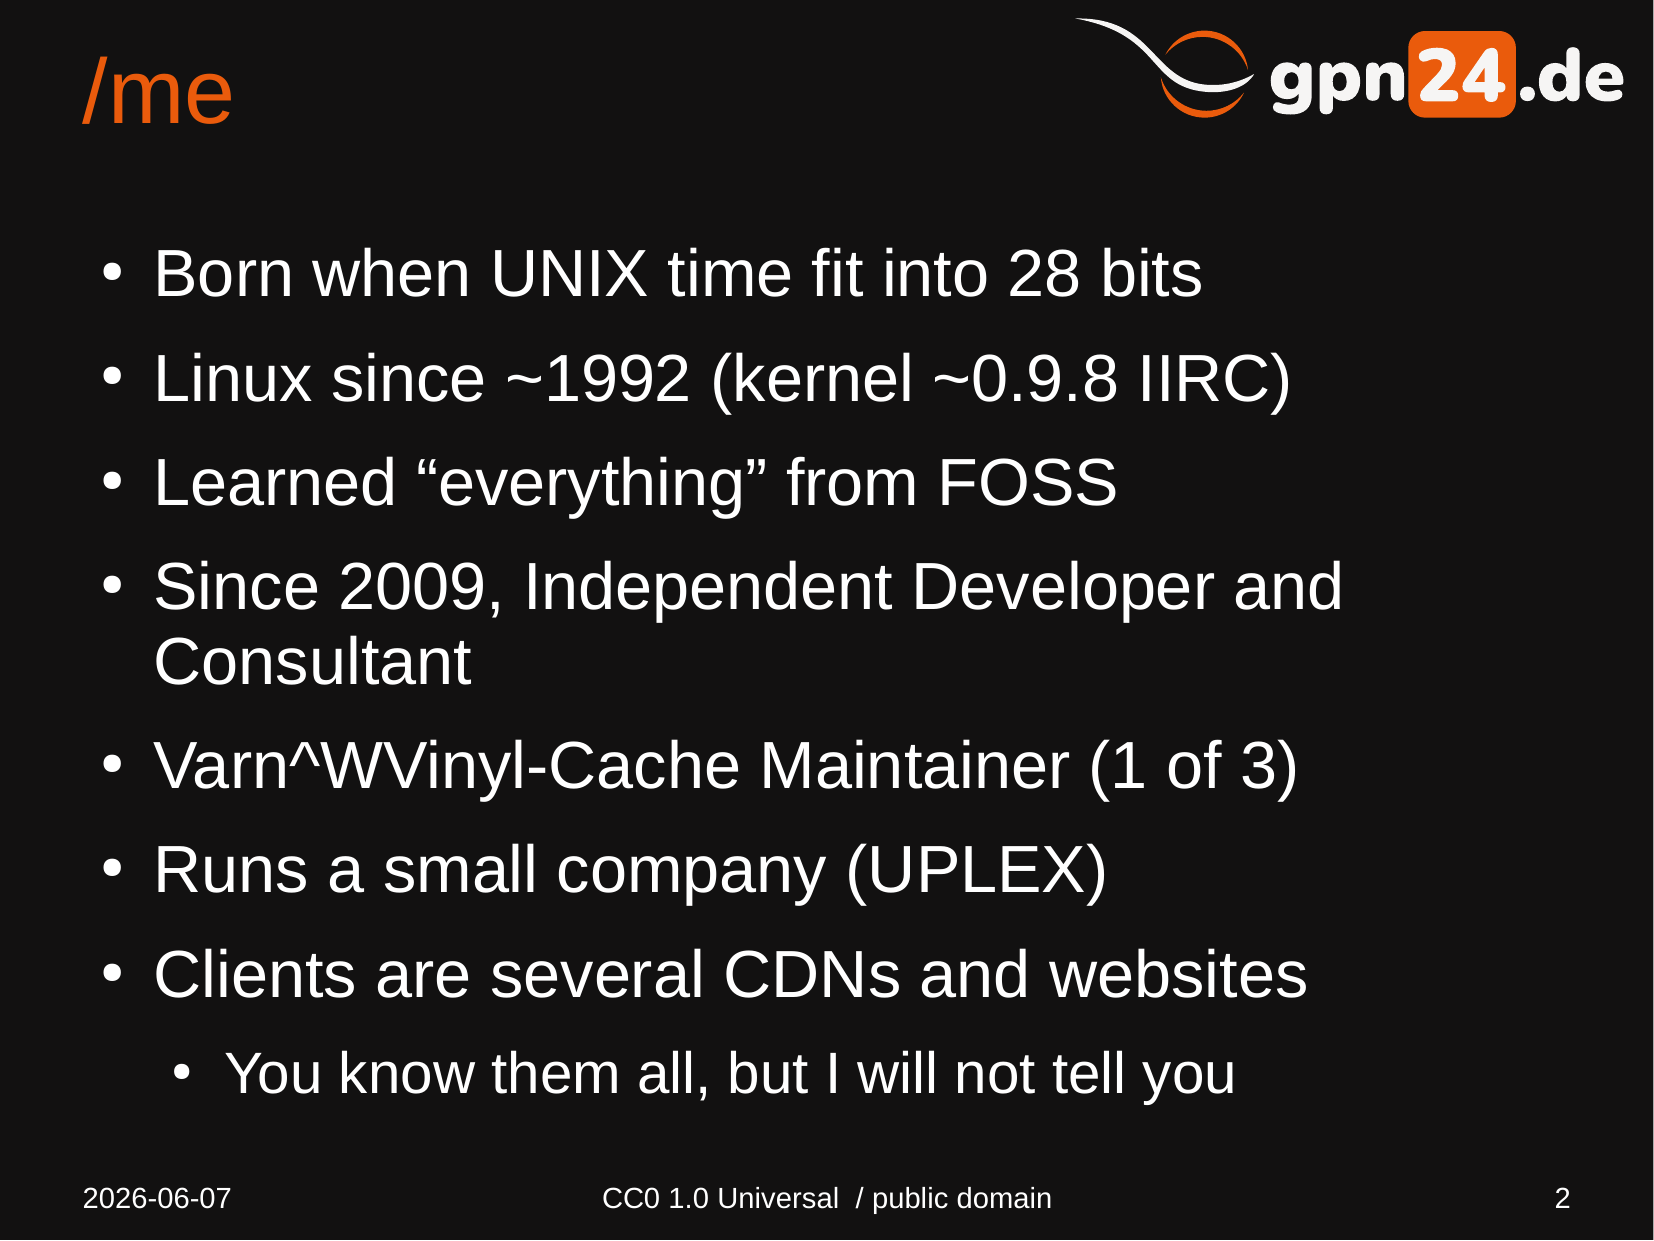

# /me
Born when UNIX time fit into 28 bits
Linux since ~1992 (kernel ~0.9.8 IIRC)
Learned “everything” from FOSS
Since 2009, Independent Developer and Consultant
Varn^WVinyl-Cache Maintainer (1 of 3)
Runs a small company (UPLEX)
Clients are several CDNs and websites
You know them all, but I will not tell you